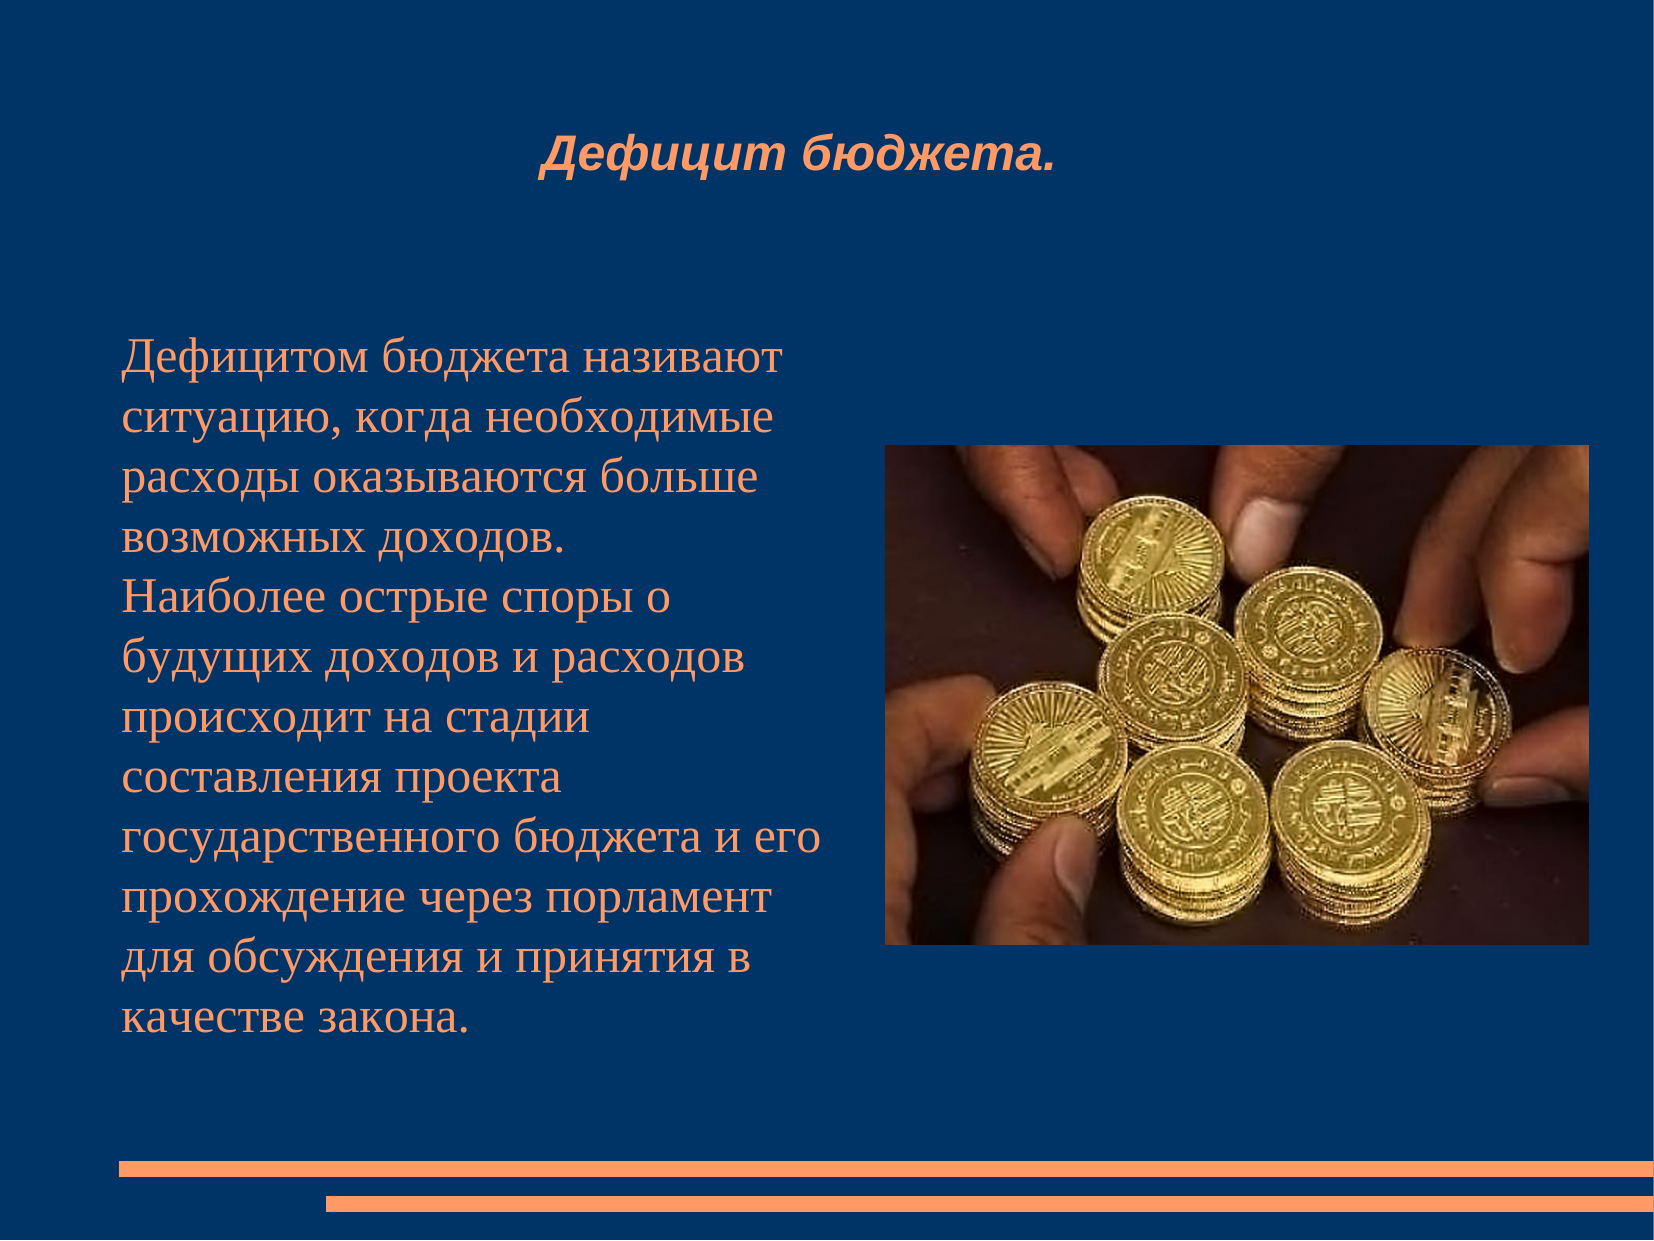

# Дефицит бюджета.
Дефицитом бюджета називают ситуацию, когда необходимые расходы оказываются больше возможных доходов.
Наиболее острые споры о будущих доходов и расходов происходит на стадии составления проекта государственного бюджета и его прохождение через порламент для обсуждения и принятия в качестве закона.